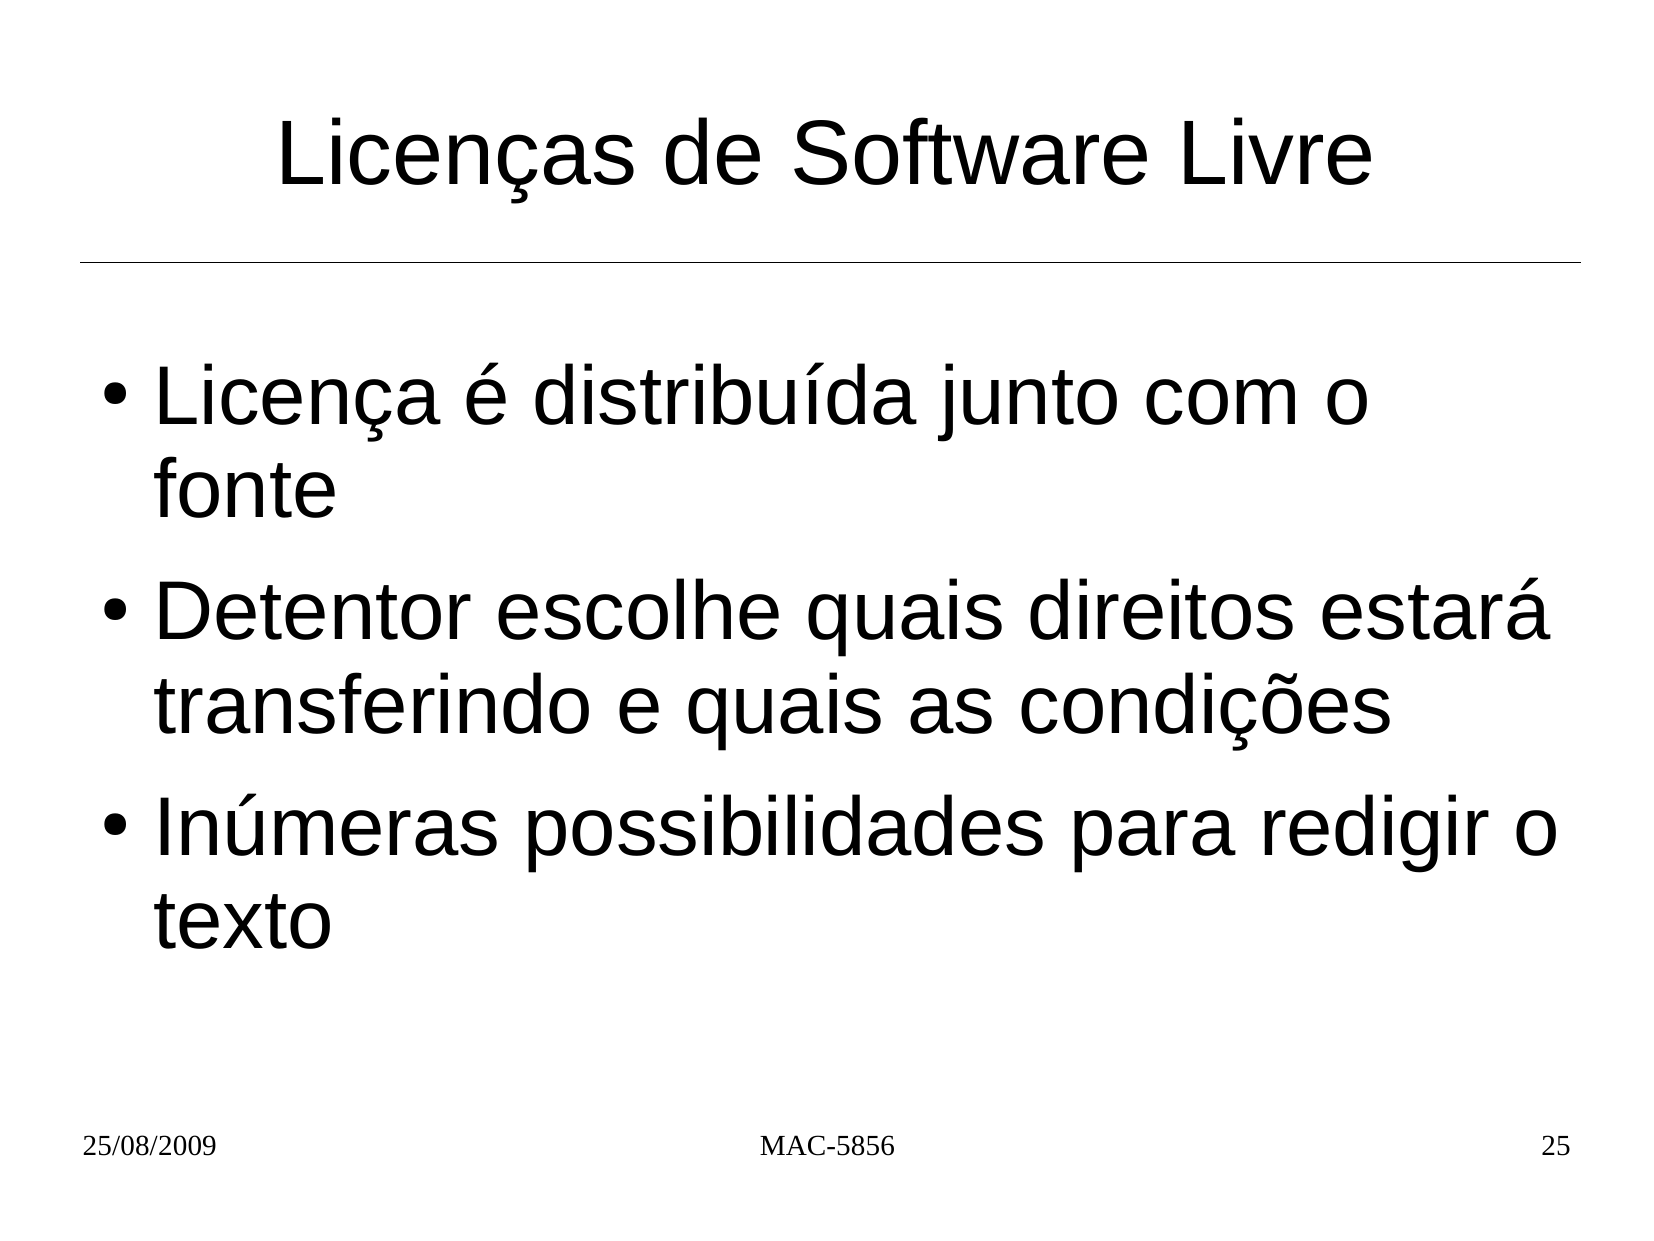

# Licenças de Software Livre
Licença é distribuída junto com o fonte
Detentor escolhe quais direitos estará transferindo e quais as condições
Inúmeras possibilidades para redigir o texto
25/08/2009
MAC-5856
25